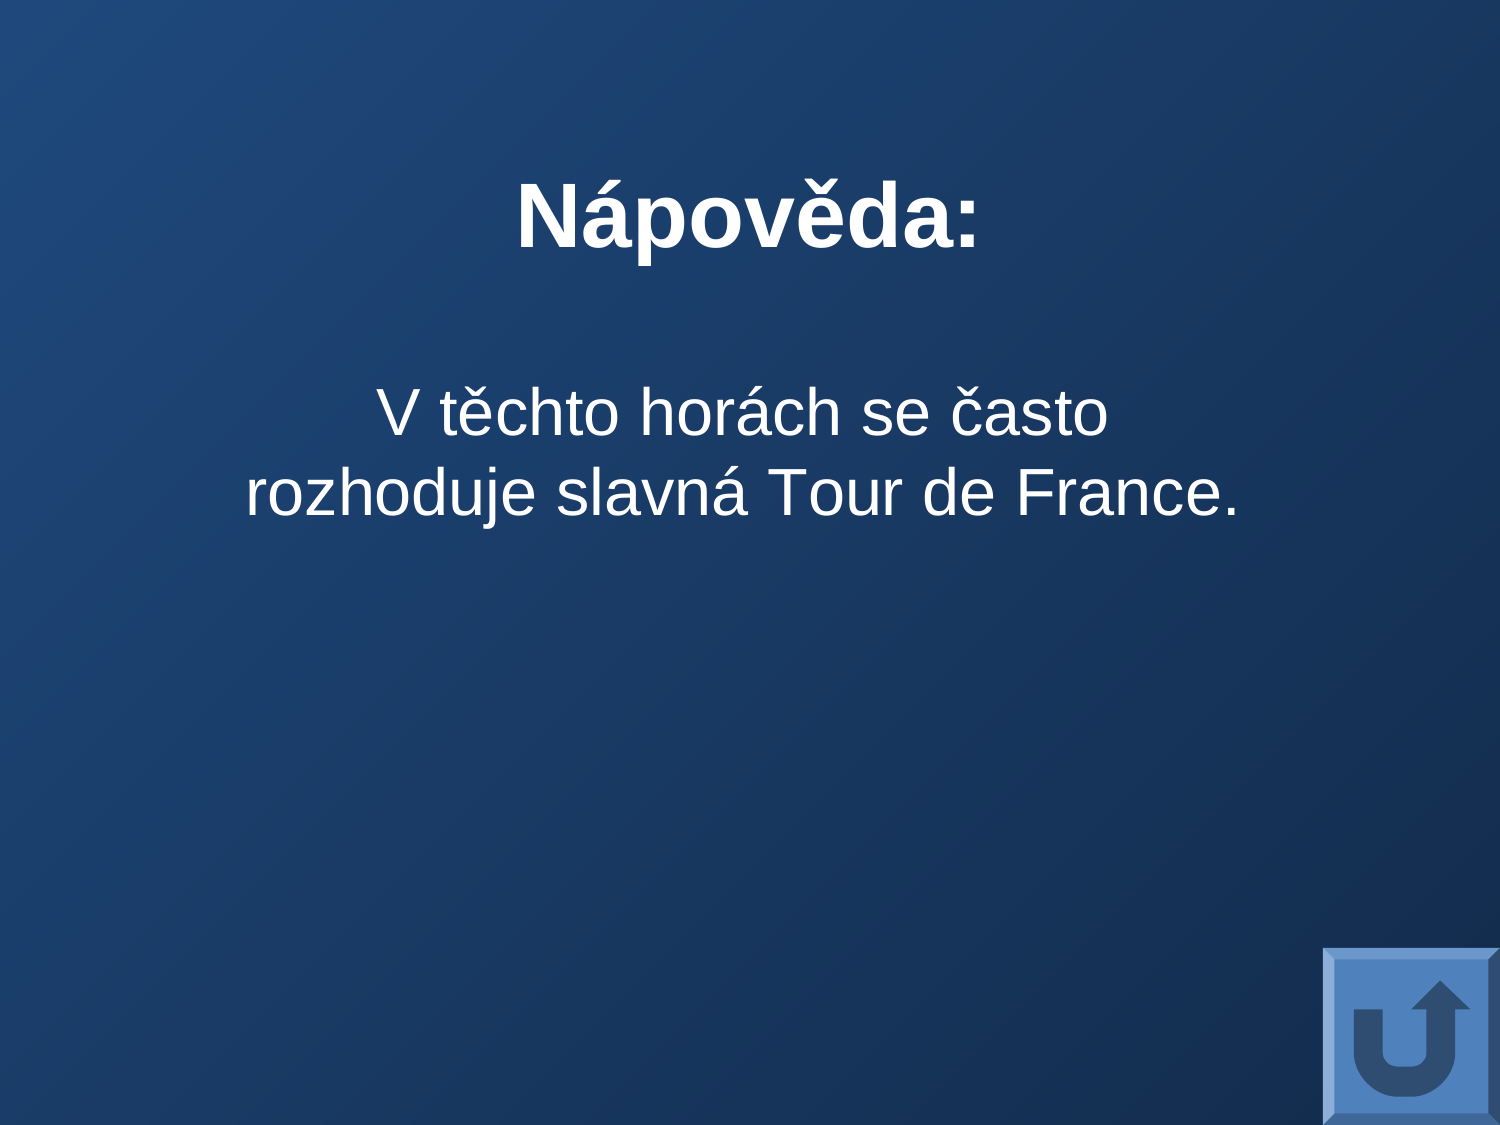

# Nápověda:
V těchto horách se často rozhoduje slavná Tour de France.